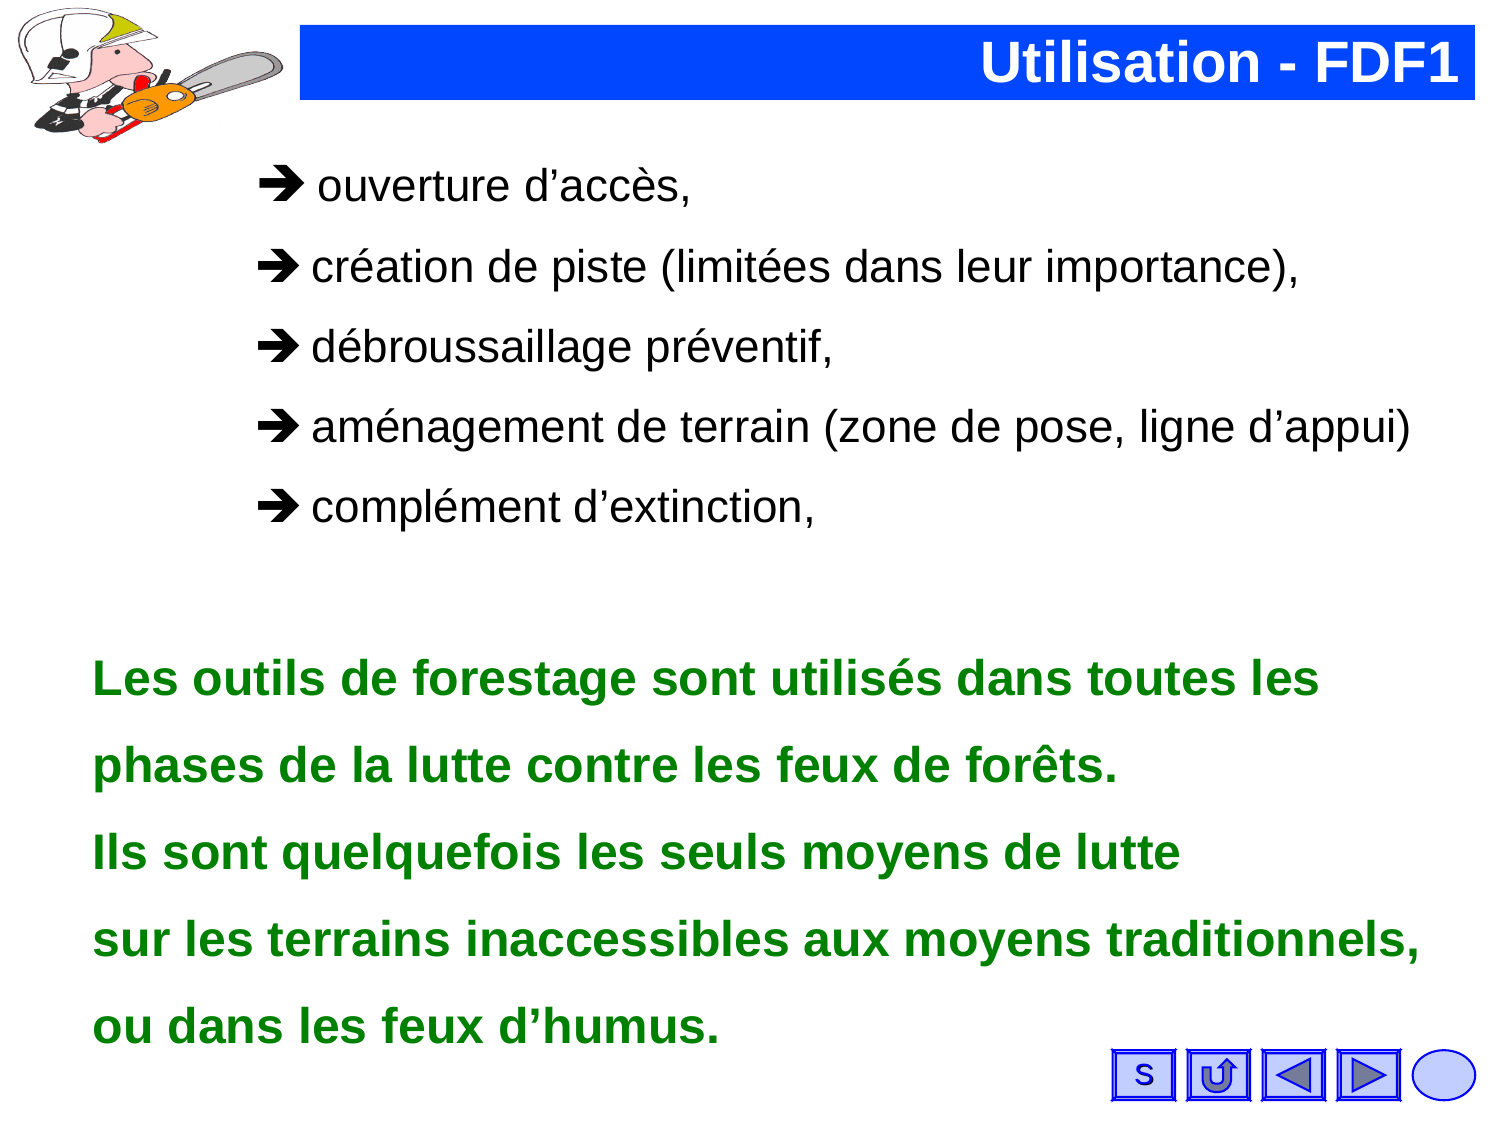

Utilisation - FDF1
	  ouverture d’accès,
	  création de piste (limitées dans leur importance),
	  débroussaillage préventif,
	  aménagement de terrain (zone de pose, ligne d’appui)
	  complément d’extinction,
Les outils de forestage sont utilisés dans toutes les
phases de la lutte contre les feux de forêts.
Ils sont quelquefois les seuls moyens de lutte
sur les terrains inaccessibles aux moyens traditionnels,
ou dans les feux d’humus.